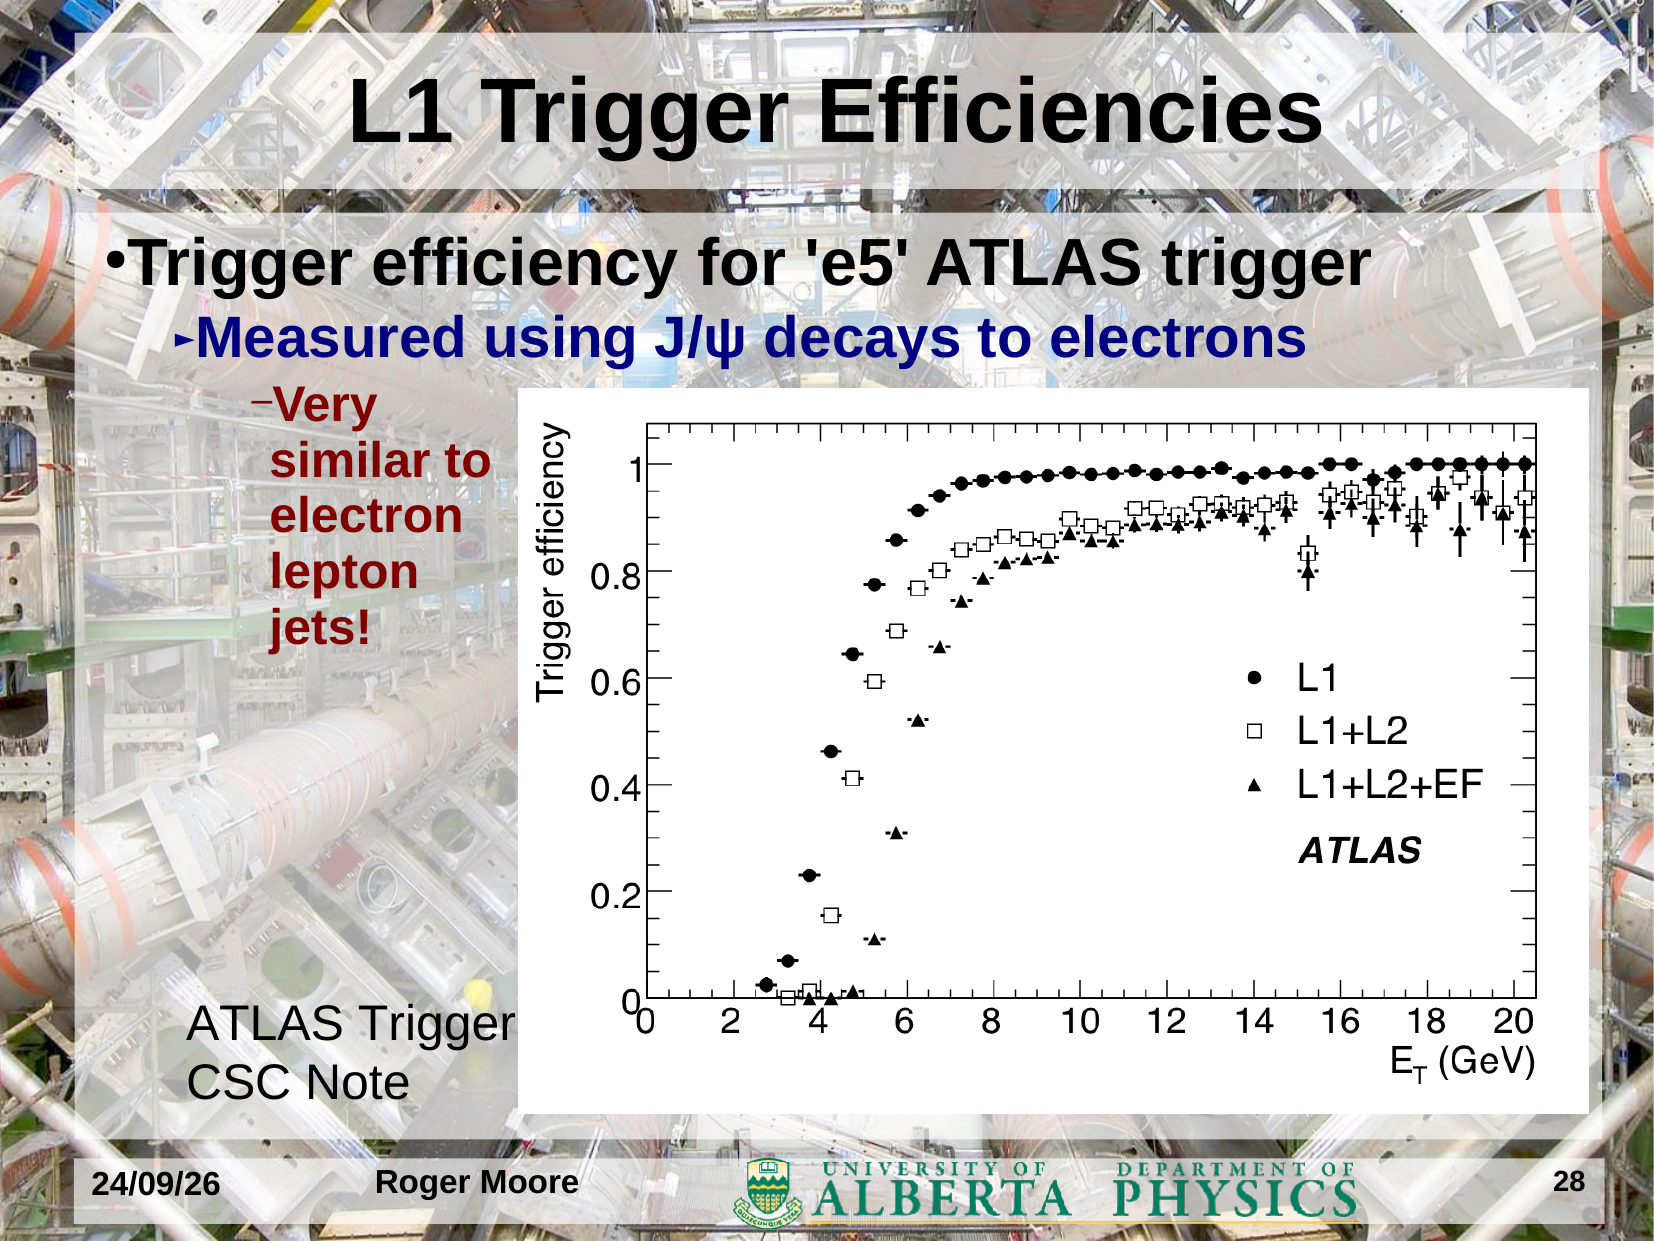

# L1 Trigger Efficiencies
Trigger efficiency for 'e5' ATLAS trigger
Measured using J/ψ decays to electrons
Very
similar to
electron
lepton
jets!
ATLAS Trigger
CSC Note